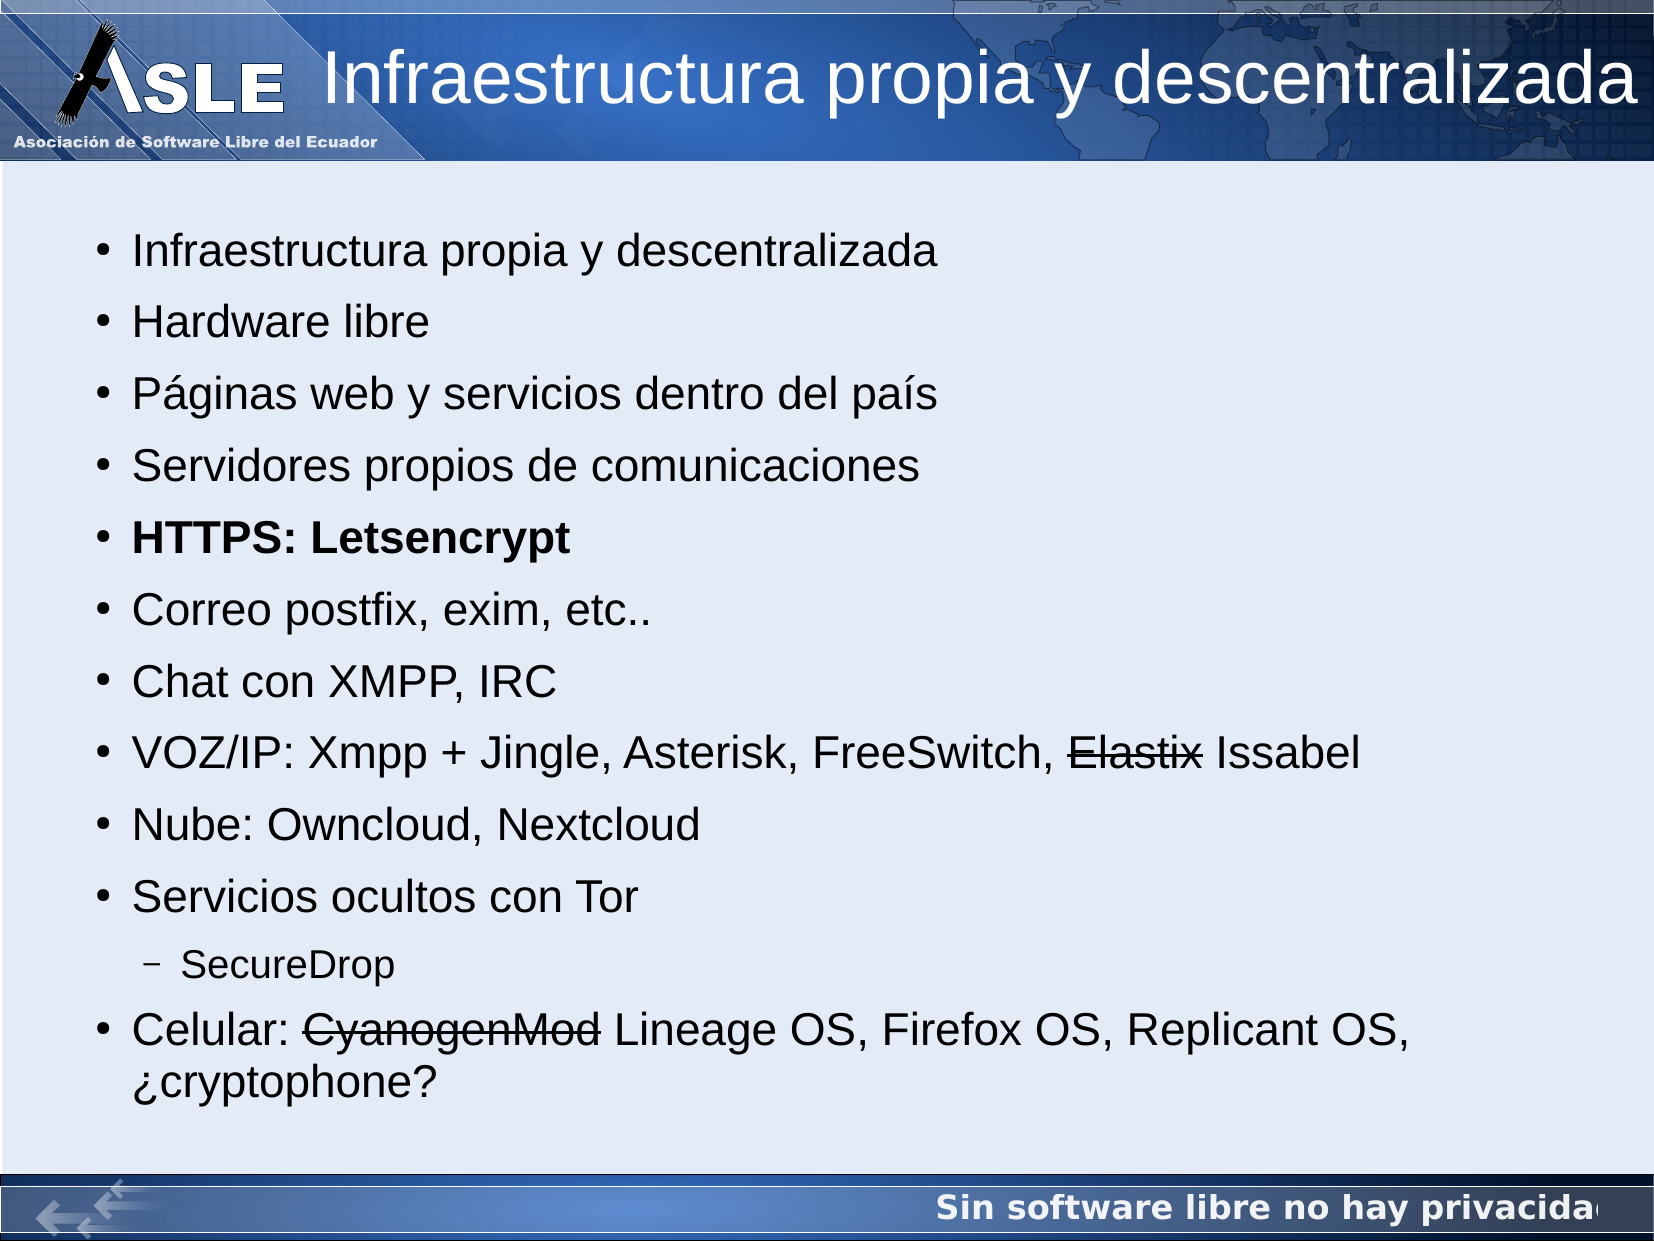

# Infraestructura propia y descentralizada
Infraestructura propia y descentralizada
Hardware libre
Páginas web y servicios dentro del país
Servidores propios de comunicaciones
HTTPS: Letsencrypt
Correo postfix, exim, etc..
Chat con XMPP, IRC
VOZ/IP: Xmpp + Jingle, Asterisk, FreeSwitch, Elastix Issabel
Nube: Owncloud, Nextcloud
Servicios ocultos con Tor
SecureDrop
Celular: CyanogenMod Lineage OS, Firefox OS, Replicant OS, ¿cryptophone?